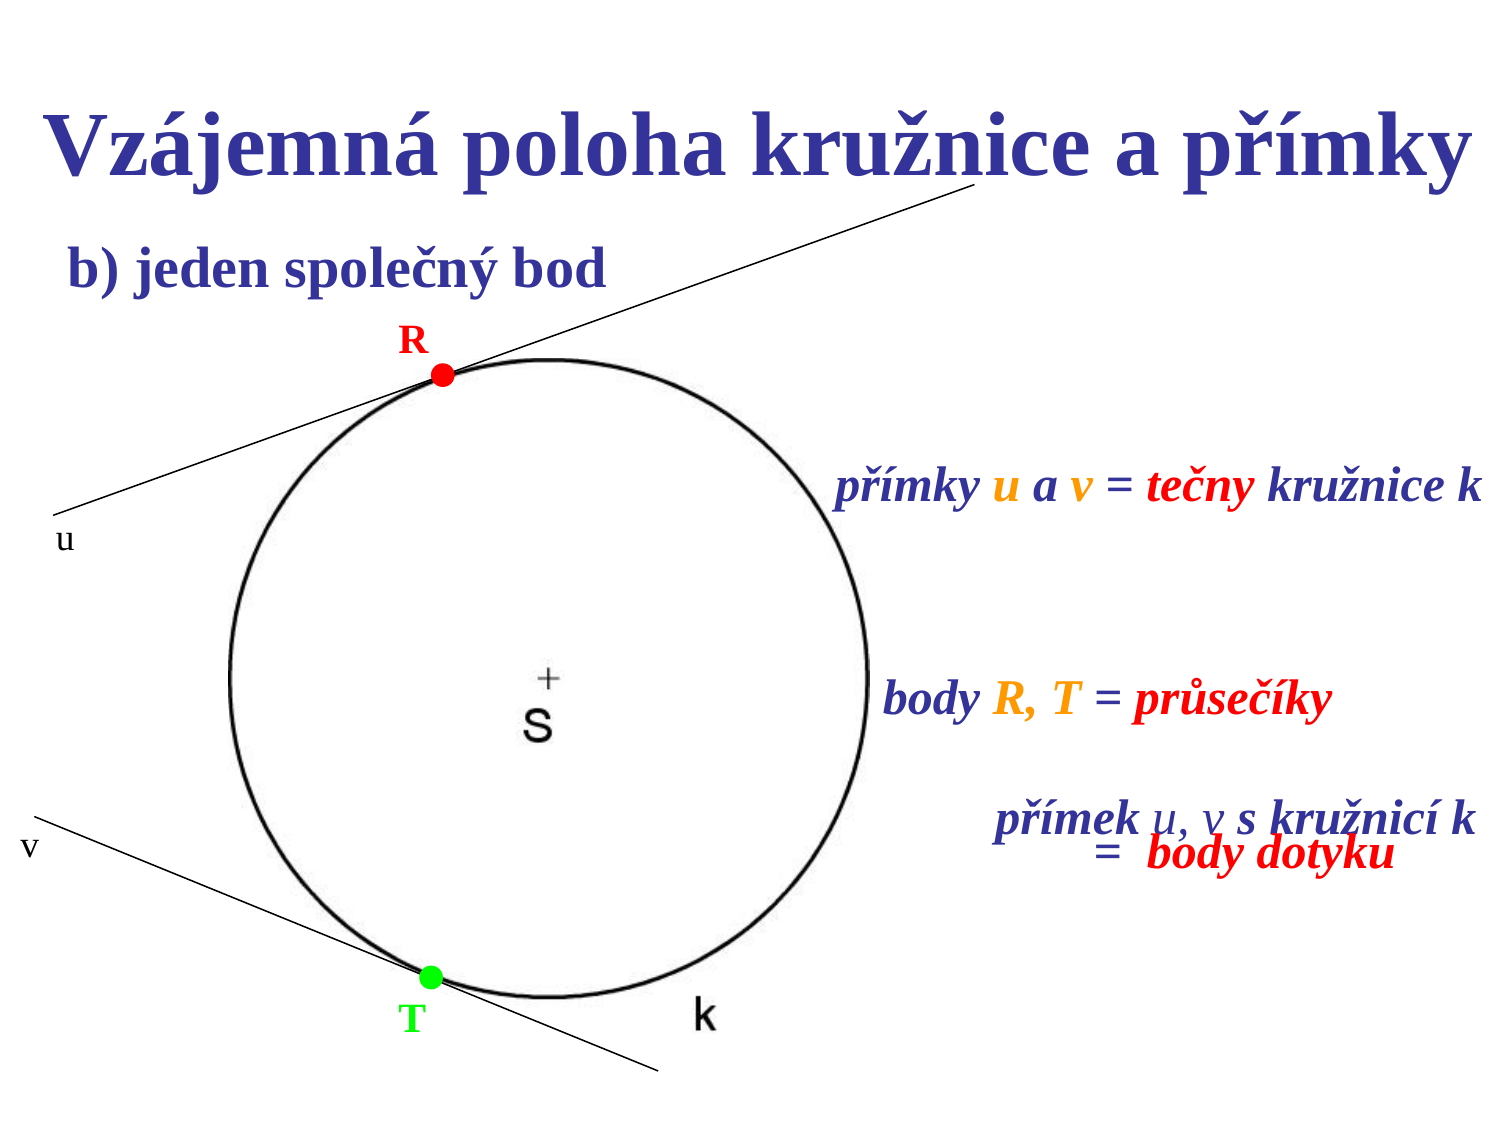

Vzájemná poloha kružnice a přímky
b) jeden společný bod
R
přímky u a v = tečny kružnice k
u
body R, T = průsečíky
 přímek u, v s kružnicí k
	 = body dotyku
v
T